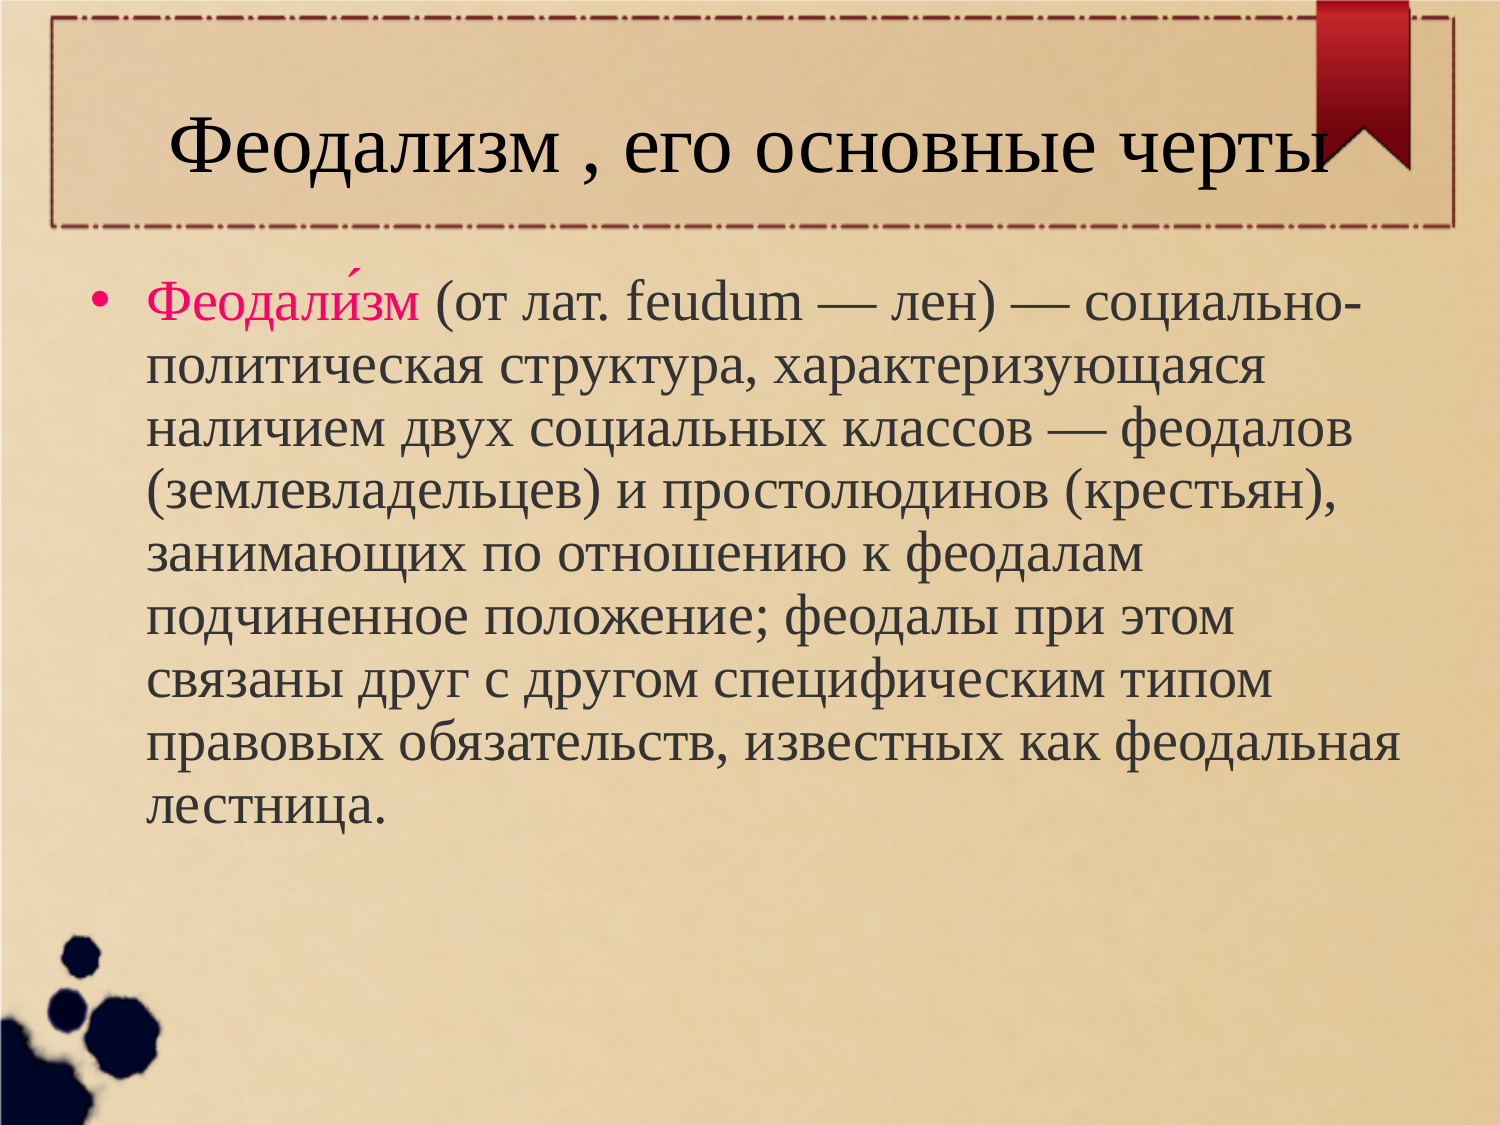

# Феодализм , его основные черты
Феодали́зм (от лат. feudum — лен) — социально-политическая структура, характеризующаяся наличием двух социальных классов — феодалов (землевладельцев) и простолюдинов (крестьян), занимающих по отношению к феодалам подчиненное положение; феодалы при этом связаны друг с другом специфическим типом правовых обязательств, известных как феодальная лестница.